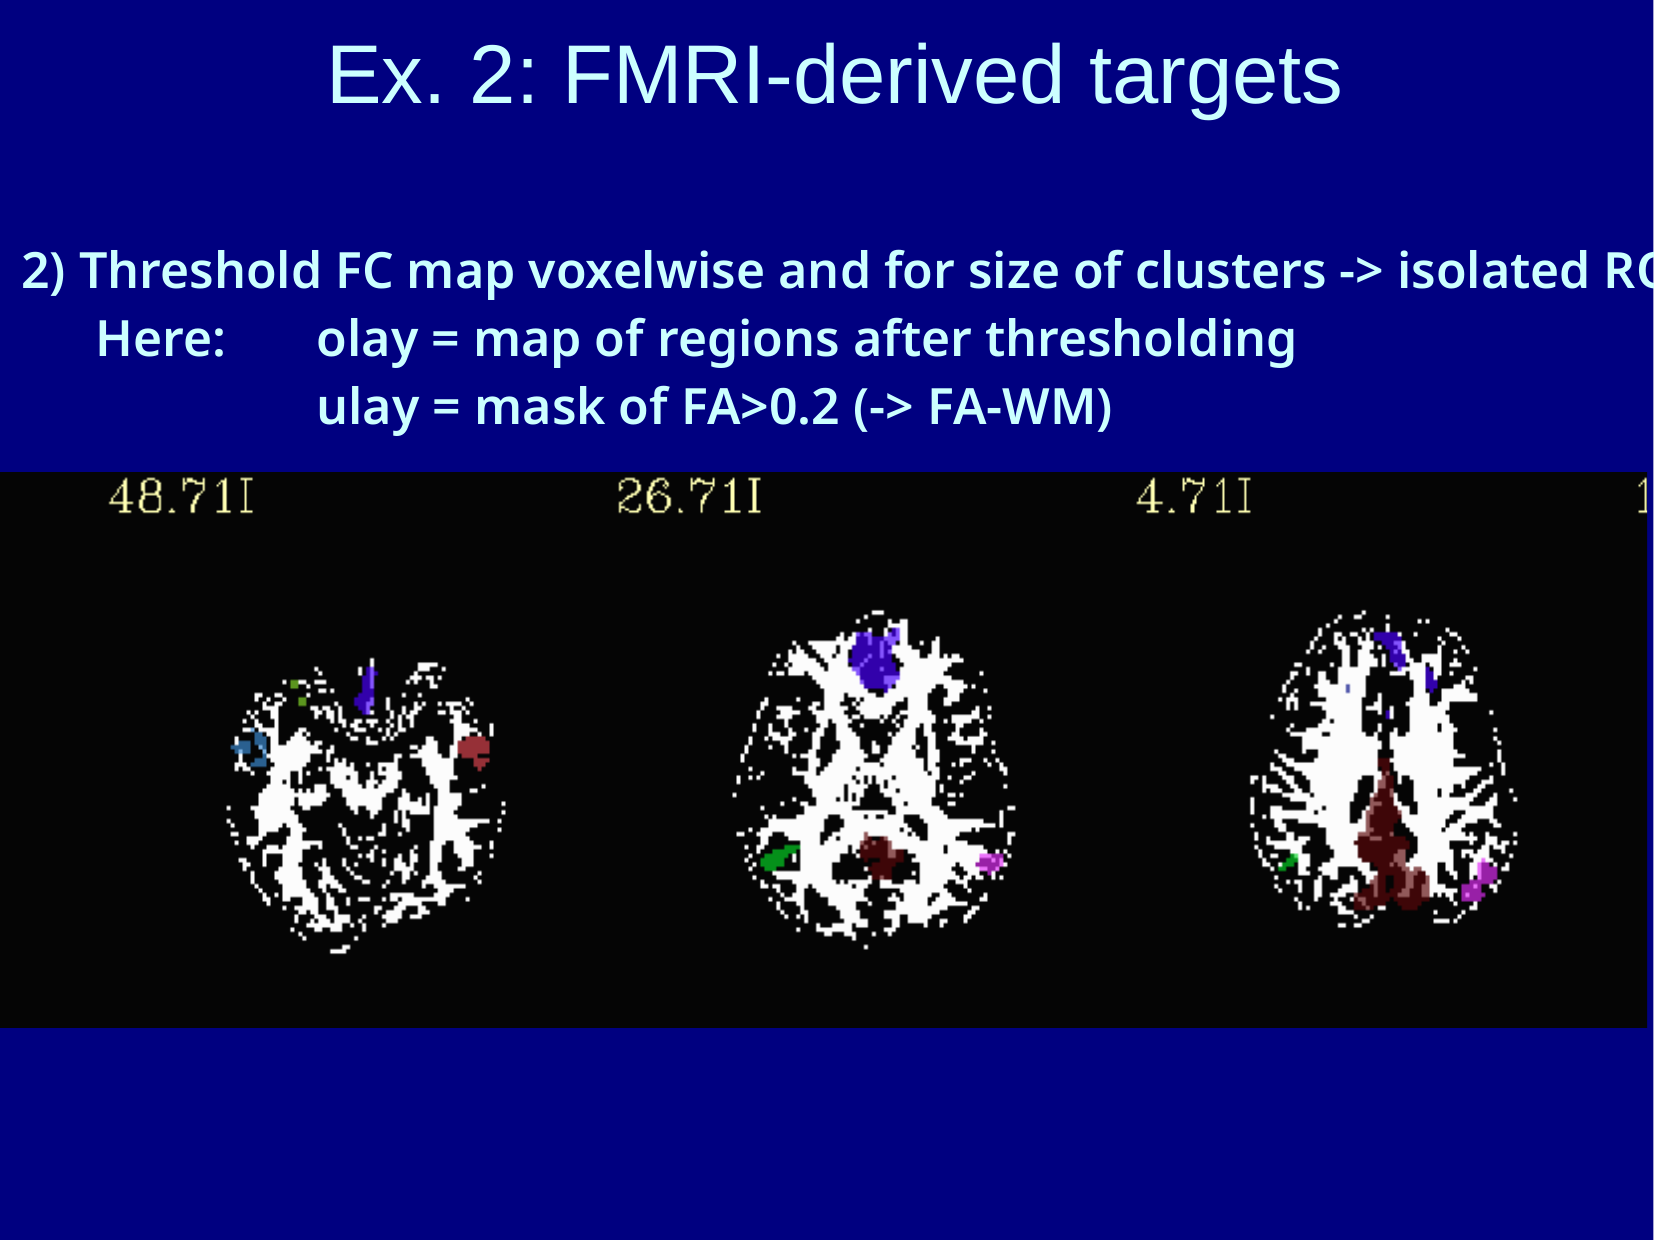

# Ex. 2: FMRI-derived targets
2) Threshold FC map voxelwise and for size of clusters -> isolated ROIs
	Here:		olay = map of regions after thresholding
				ulay = mask of FA>0.2 (-> FA-WM)